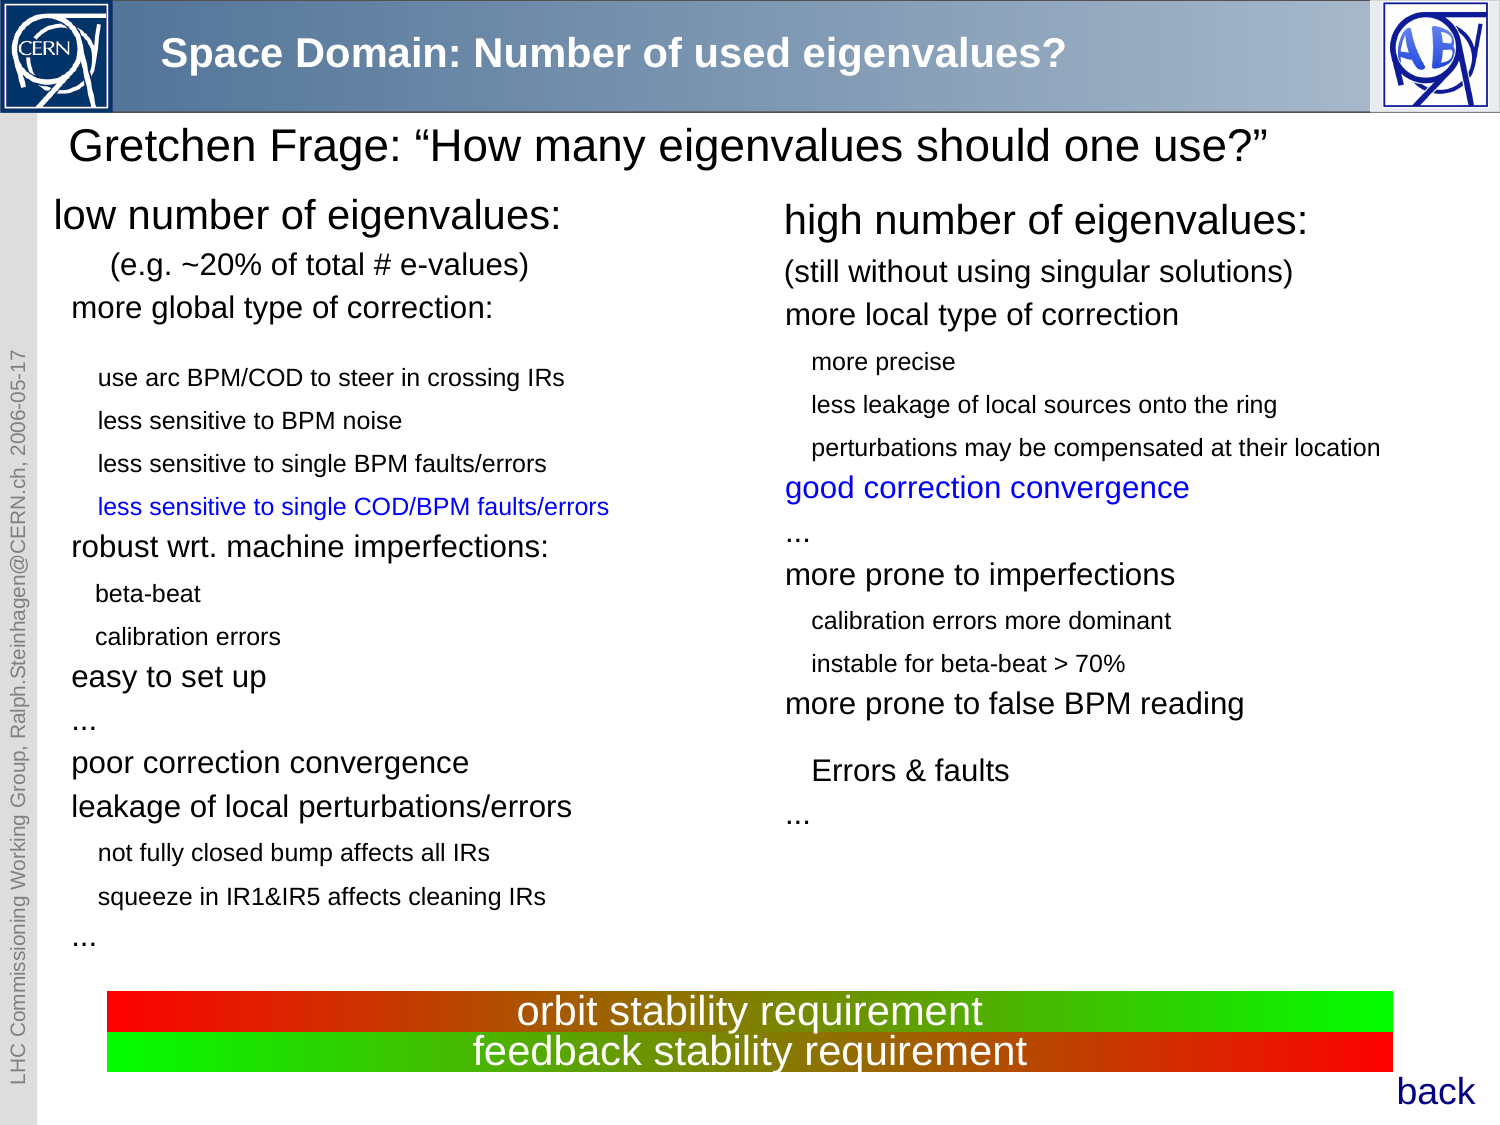

# Space Domain: Number of used eigenvalues?
Gretchen Frage: “How many eigenvalues should one use?”
high number of eigenvalues:	 (still without using singular solutions)
more local type of correction
more precise
less leakage of local sources onto the ring
perturbations may be compensated at their location
good correction convergence
...
more prone to imperfections
calibration errors more dominant
instable for beta-beat > 70%
more prone to false BPM reading
Errors & faults
...
low number of eigenvalues:	 (e.g. ~20% of total # e-values)
more global type of correction:
use arc BPM/COD to steer in crossing IRs
less sensitive to BPM noise
less sensitive to single BPM faults/errors
less sensitive to single COD/BPM faults/errors
robust wrt. machine imperfections:
beta-beat
calibration errors
easy to set up
...
poor correction convergence
leakage of local perturbations/errors
not fully closed bump affects all IRs
squeeze in IR1&IR5 affects cleaning IRs
...
orbit stability requirement
feedback stability requirement
back